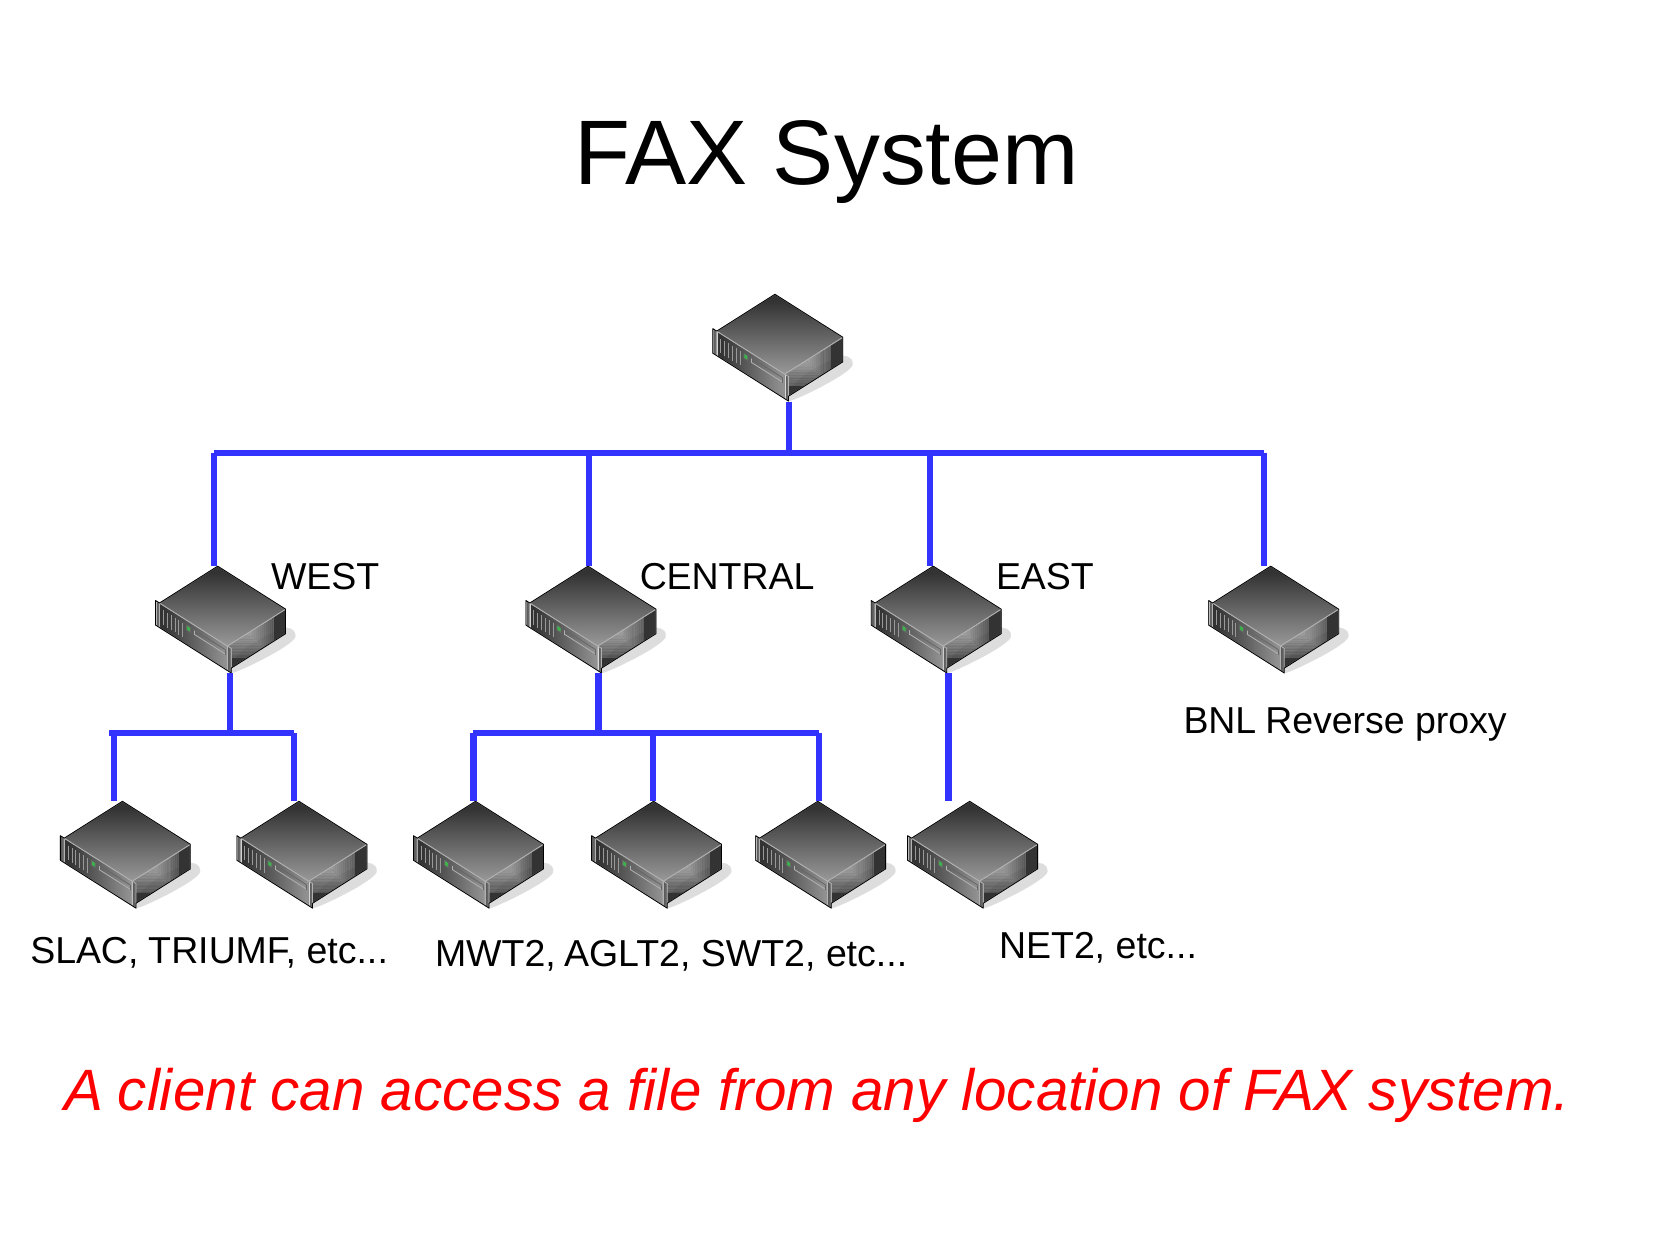

# FAX System
WEST
CENTRAL
EAST
BNL Reverse proxy
NET2, etc...
SLAC, TRIUMF, etc...
MWT2, AGLT2, SWT2, etc...
A client can access a file from any location of FAX system.